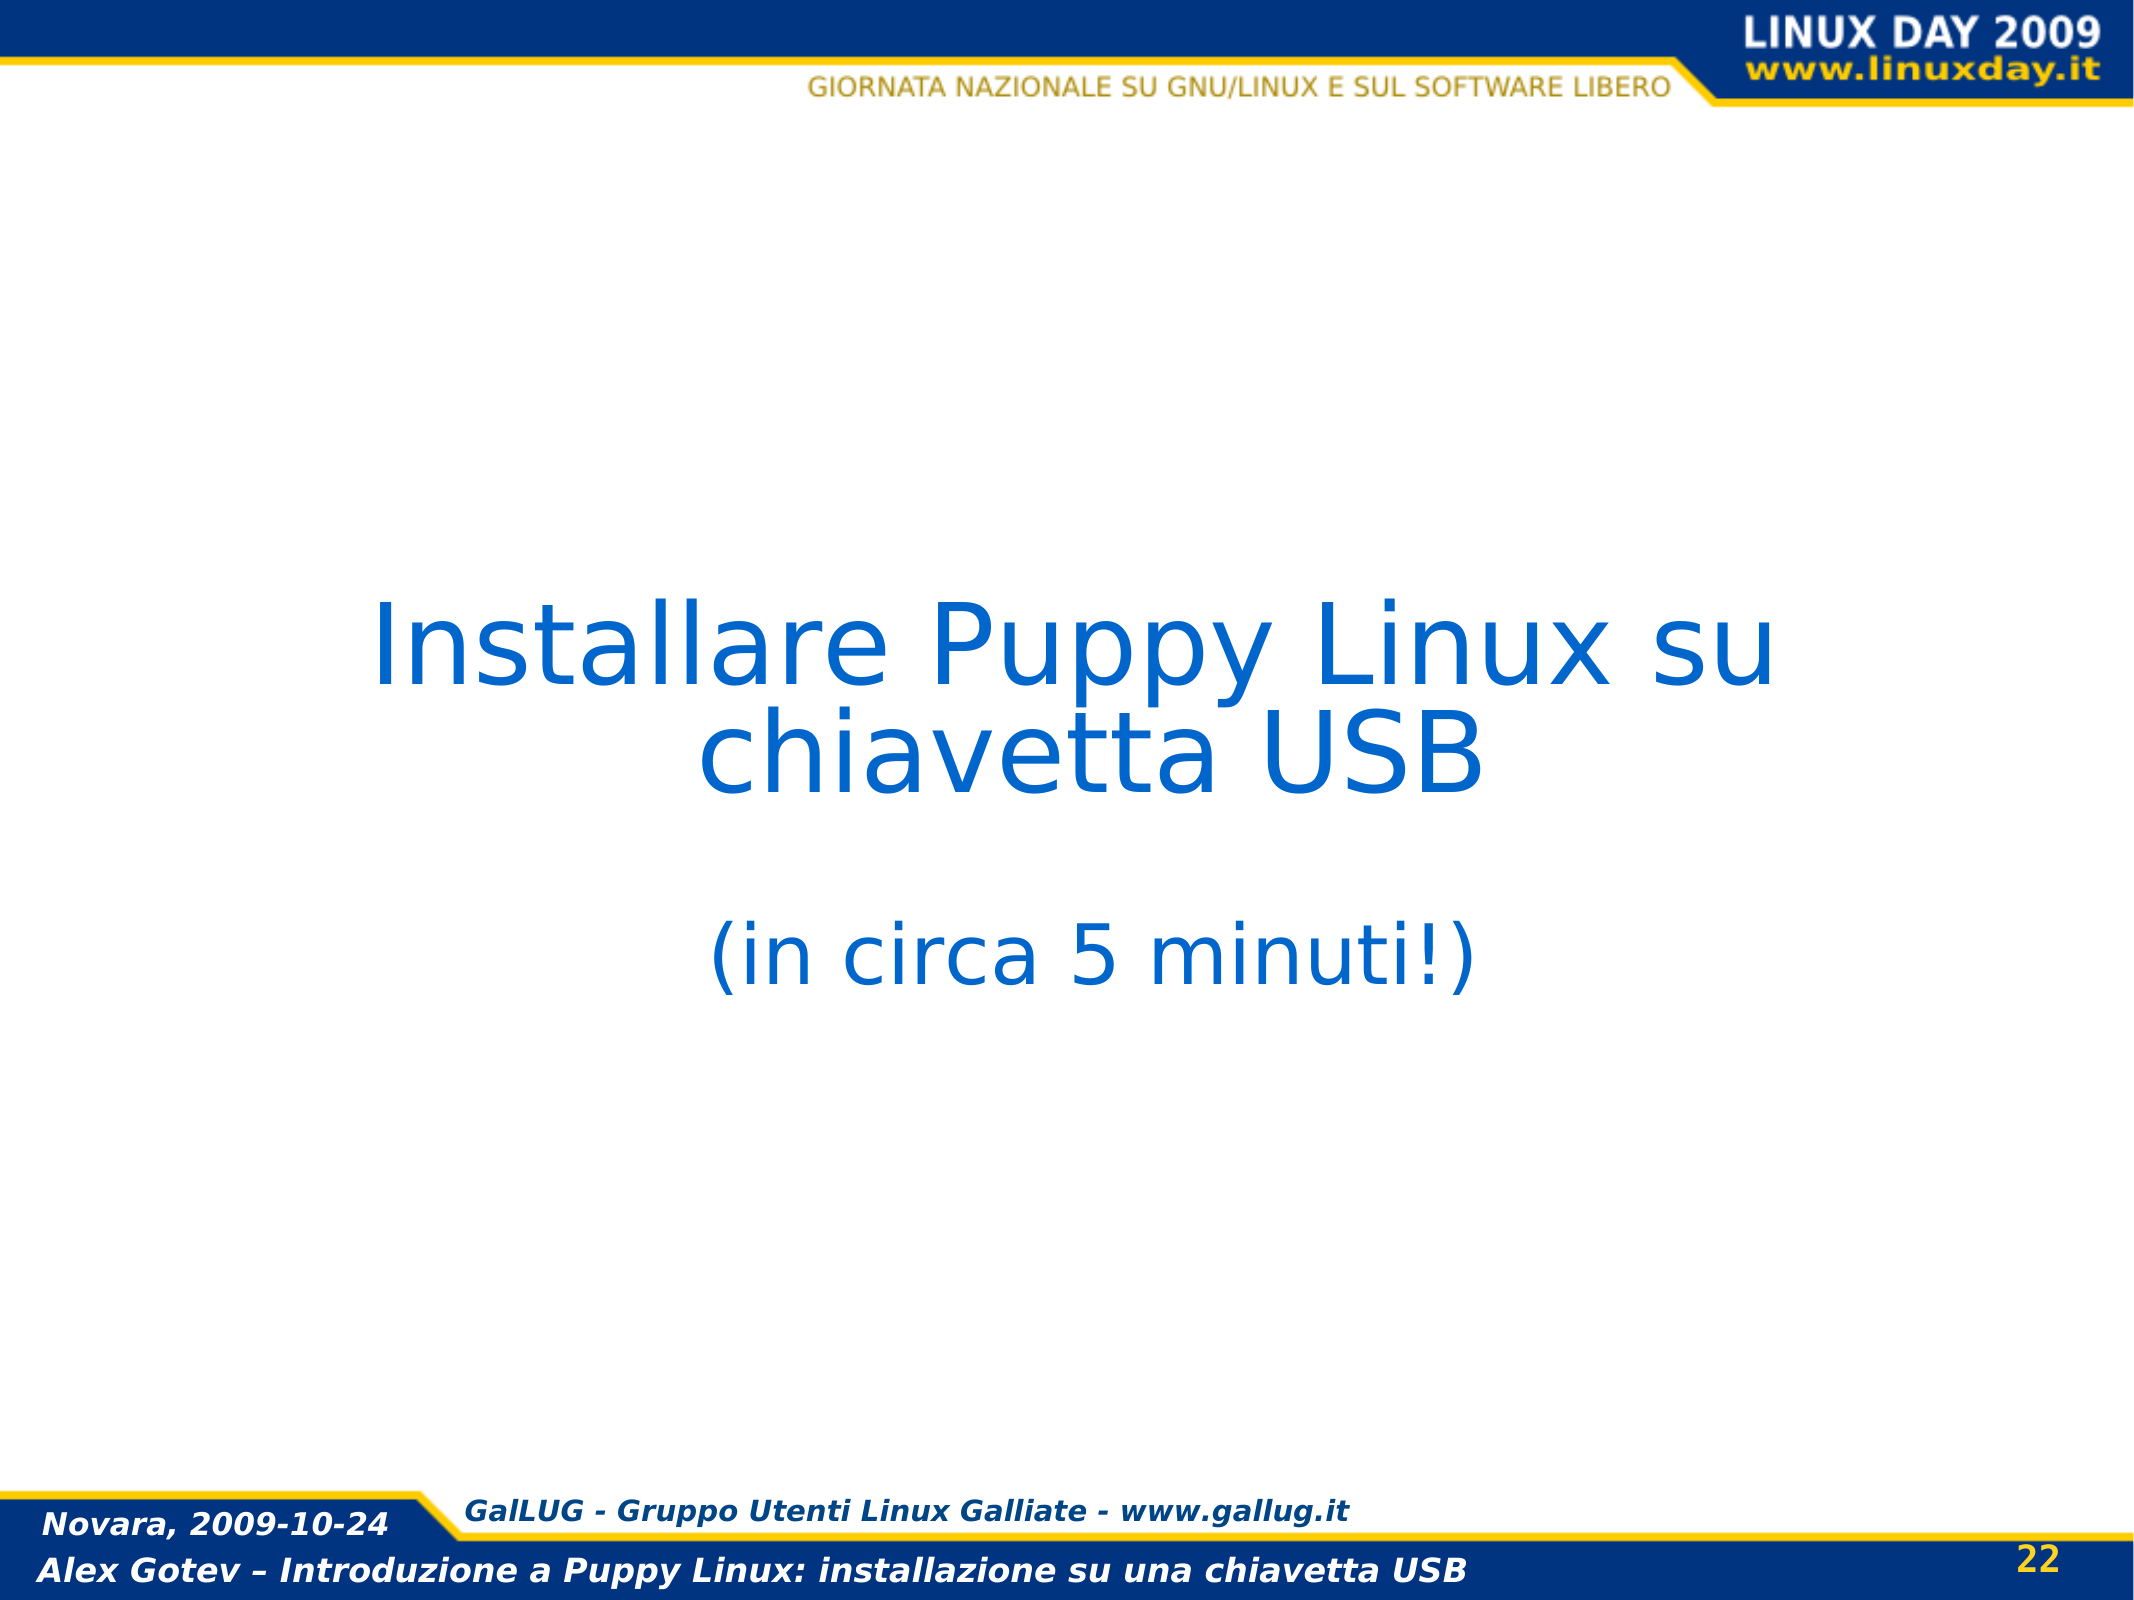

# Installare Puppy Linux su
chiavetta USB
(in circa 5 minuti!)